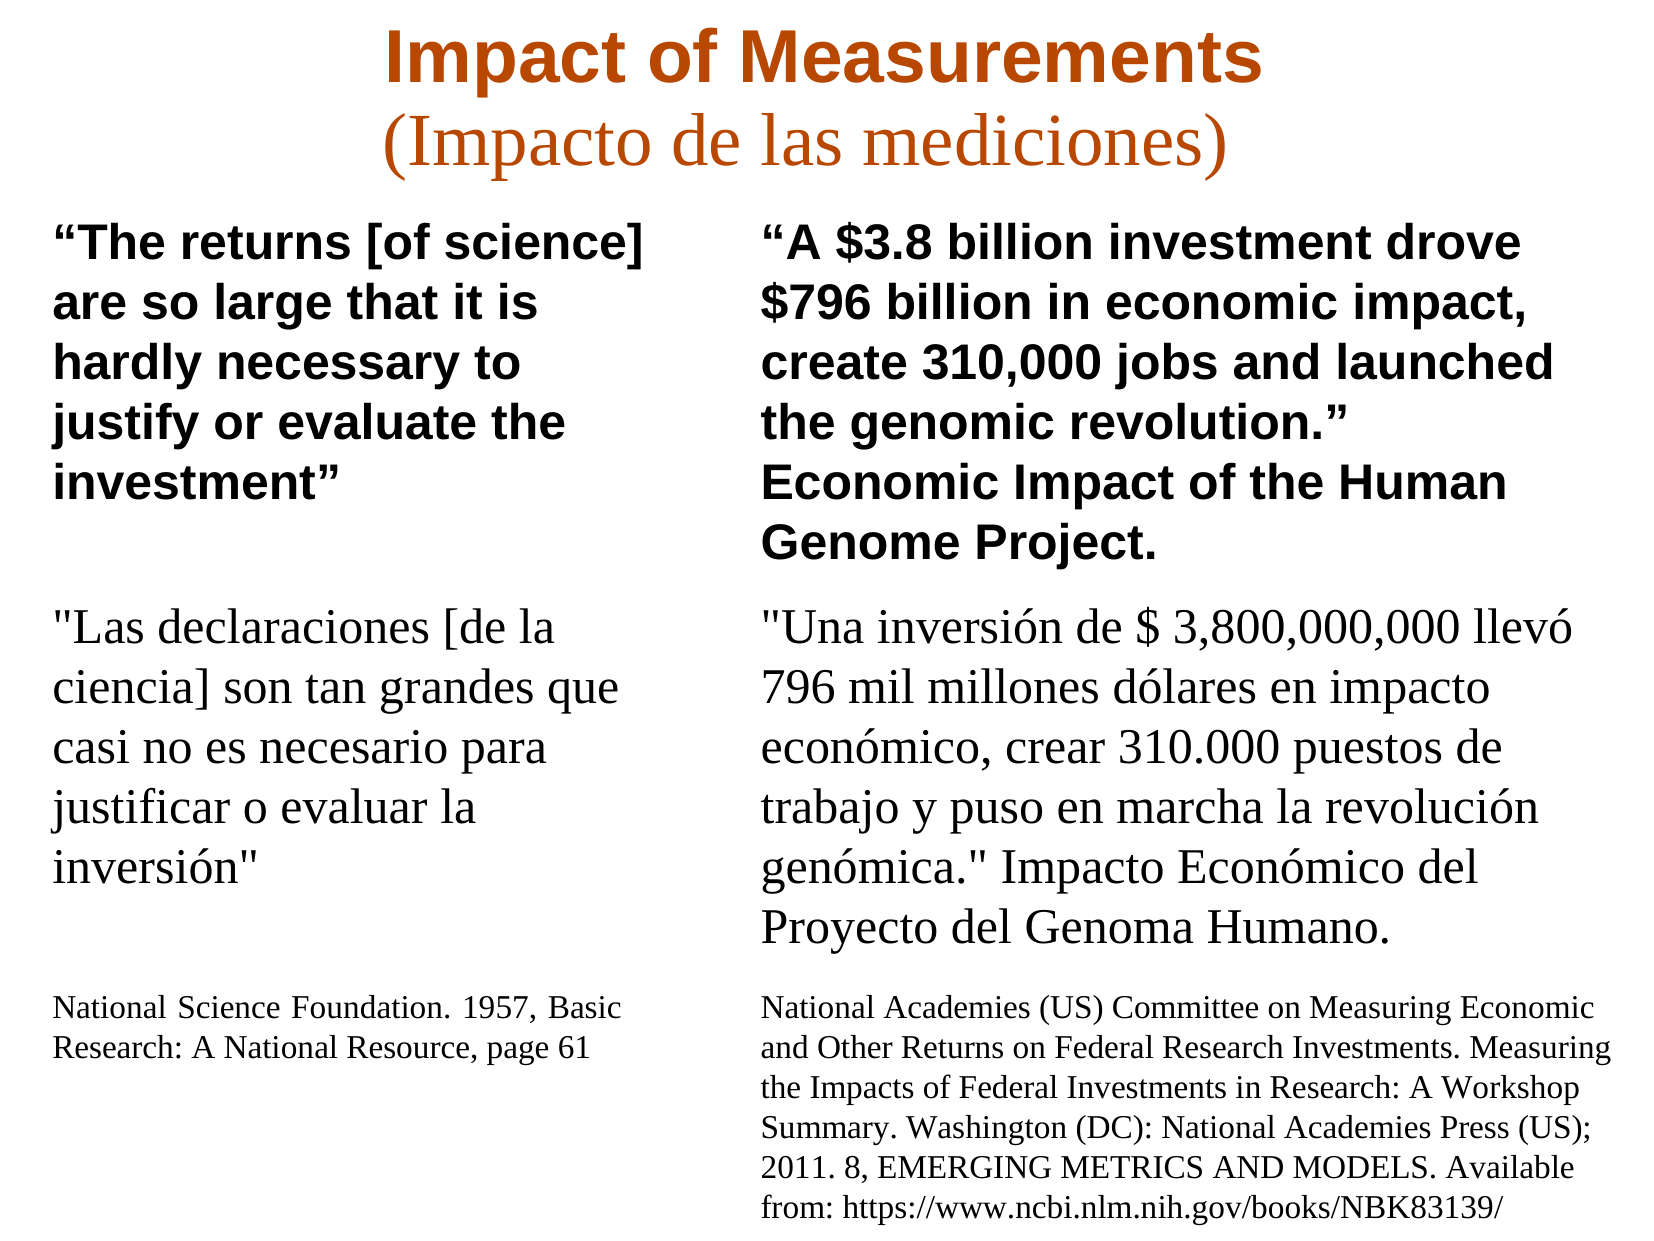

# Impact of Measurements (Impacto de las mediciones)
“The returns [of science] are so large that it is hardly necessary to justify or evaluate the investment”
“A $3.8 billion investment drove $796 billion in economic impact, create 310,000 jobs and launched the genomic revolution.” Economic Impact of the Human Genome Project.
"Las declaraciones [de la ciencia] son tan grandes que casi no es necesario para justificar o evaluar la inversión"
"Una inversión de $ 3,800,000,000 llevó 796 mil millones dólares en impacto económico, crear 310.000 puestos de trabajo y puso en marcha la revolución genómica." Impacto Económico del Proyecto del Genoma Humano.
National Science Foundation. 1957, Basic Research: A National Resource, page 61
National Academies (US) Committee on Measuring Economic and Other Returns on Federal Research Investments. Measuring the Impacts of Federal Investments in Research: A Workshop Summary. Washington (DC): National Academies Press (US); 2011. 8, EMERGING METRICS AND MODELS. Available from: https://www.ncbi.nlm.nih.gov/books/NBK83139/